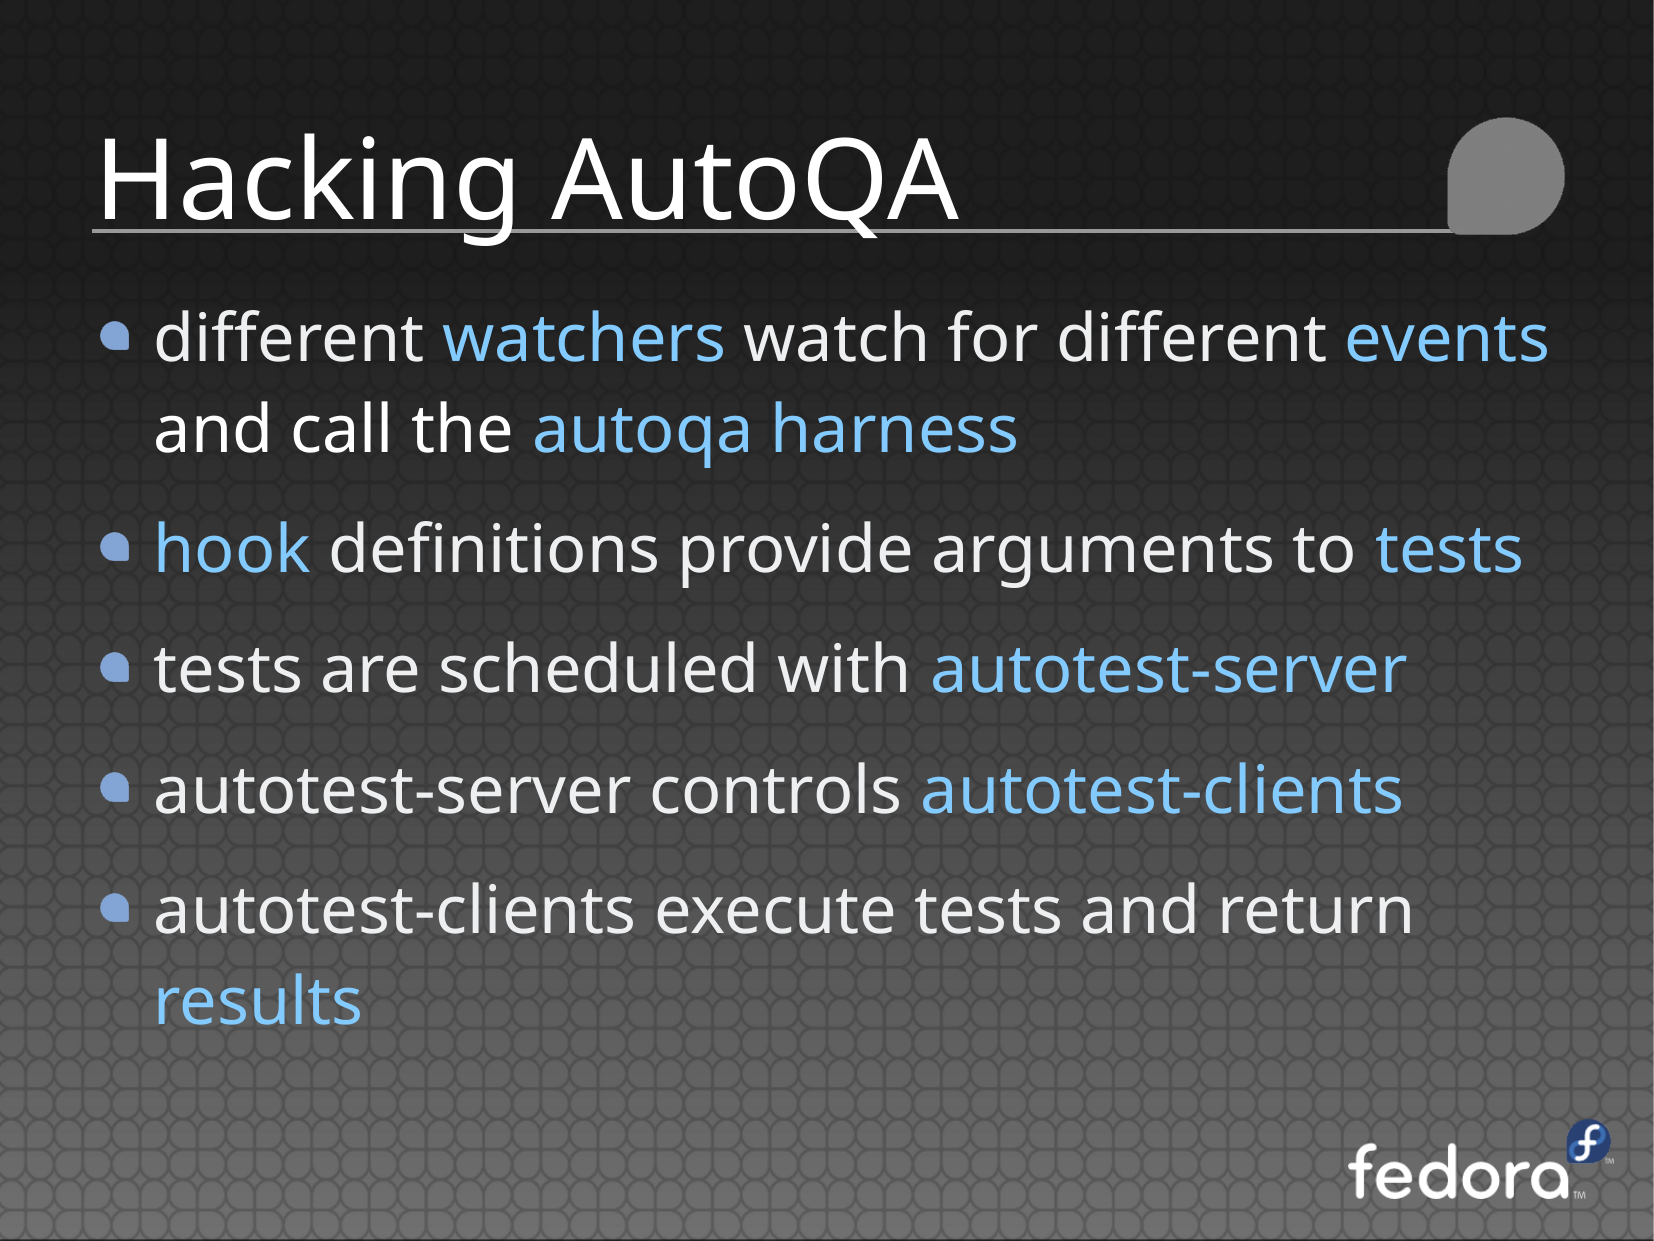

Hacking AutoQA
# different watchers watch for different events and call the autoqa harness
hook definitions provide arguments to tests
tests are scheduled with autotest-server
autotest-server controls autotest-clients
autotest-clients execute tests and return results